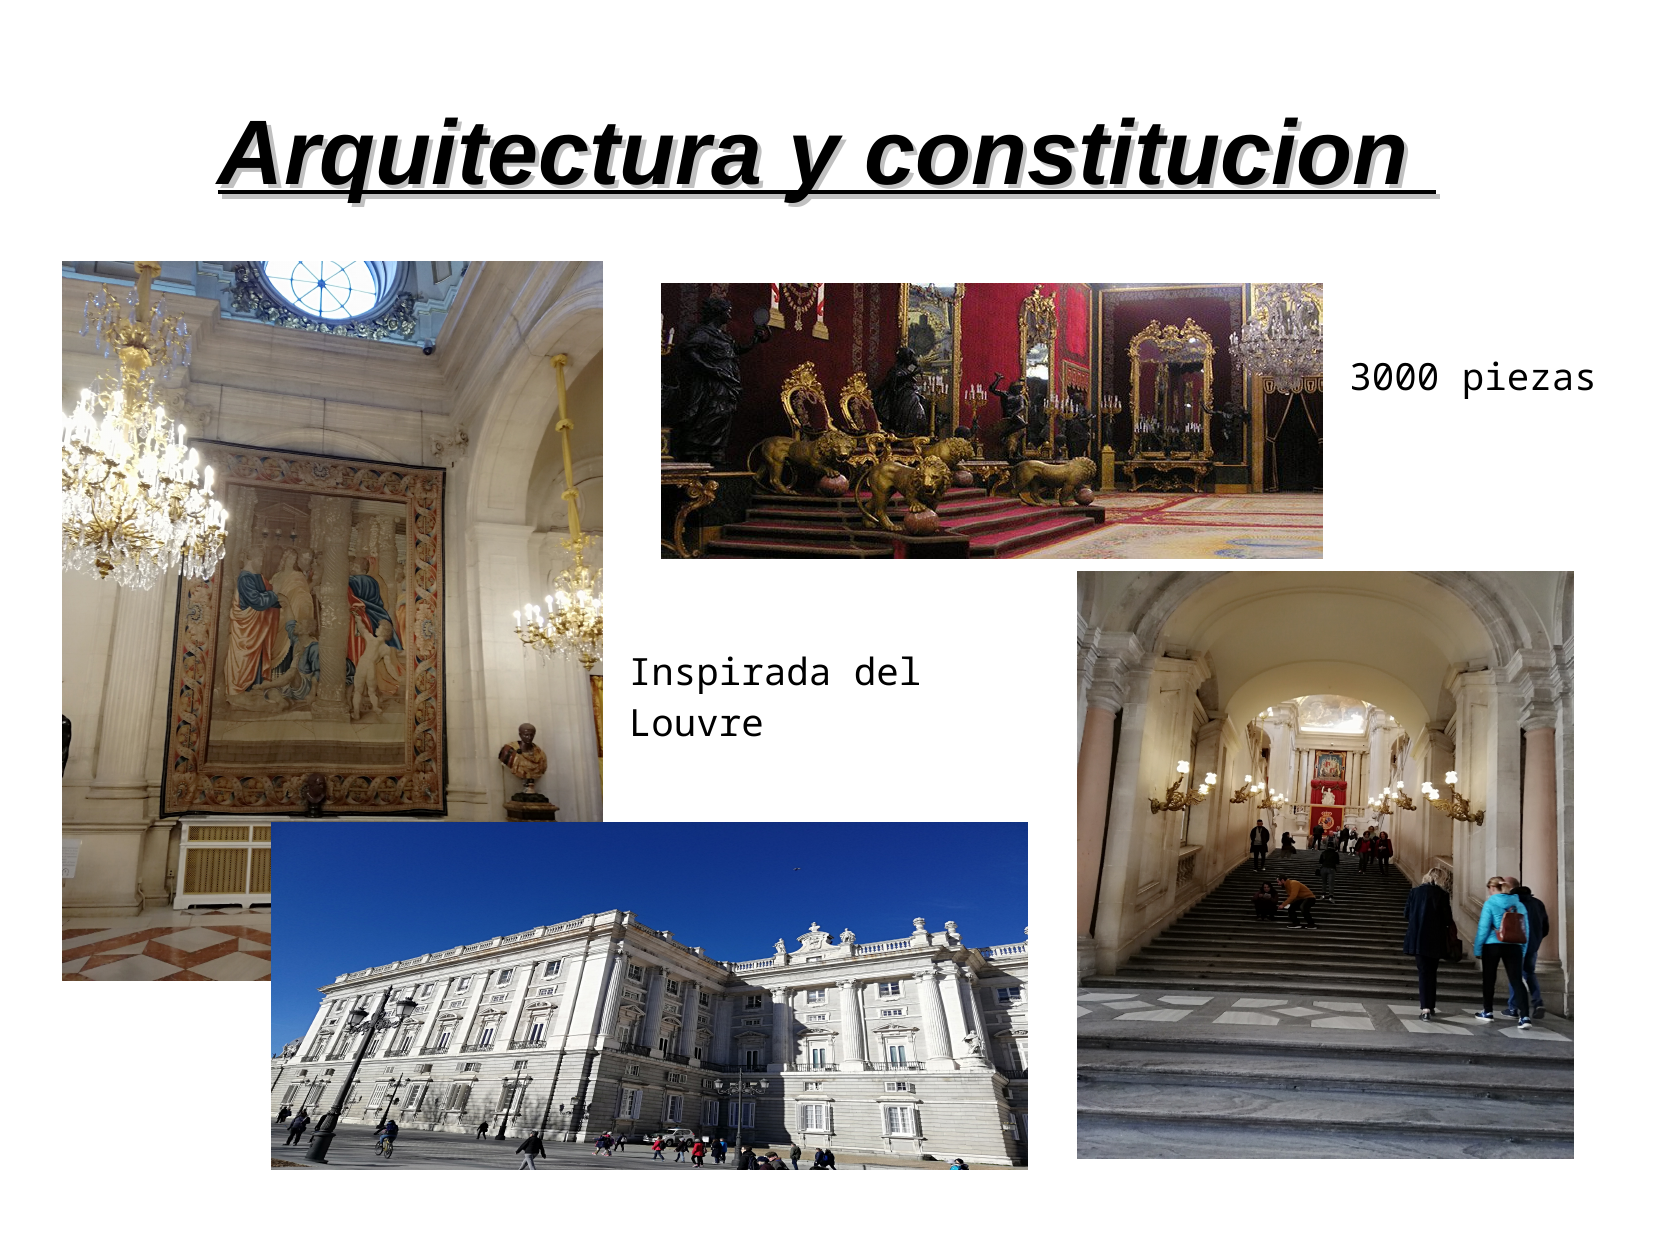

# Arquitectura y constitucion
3000 piezas
Inspirada del Louvre